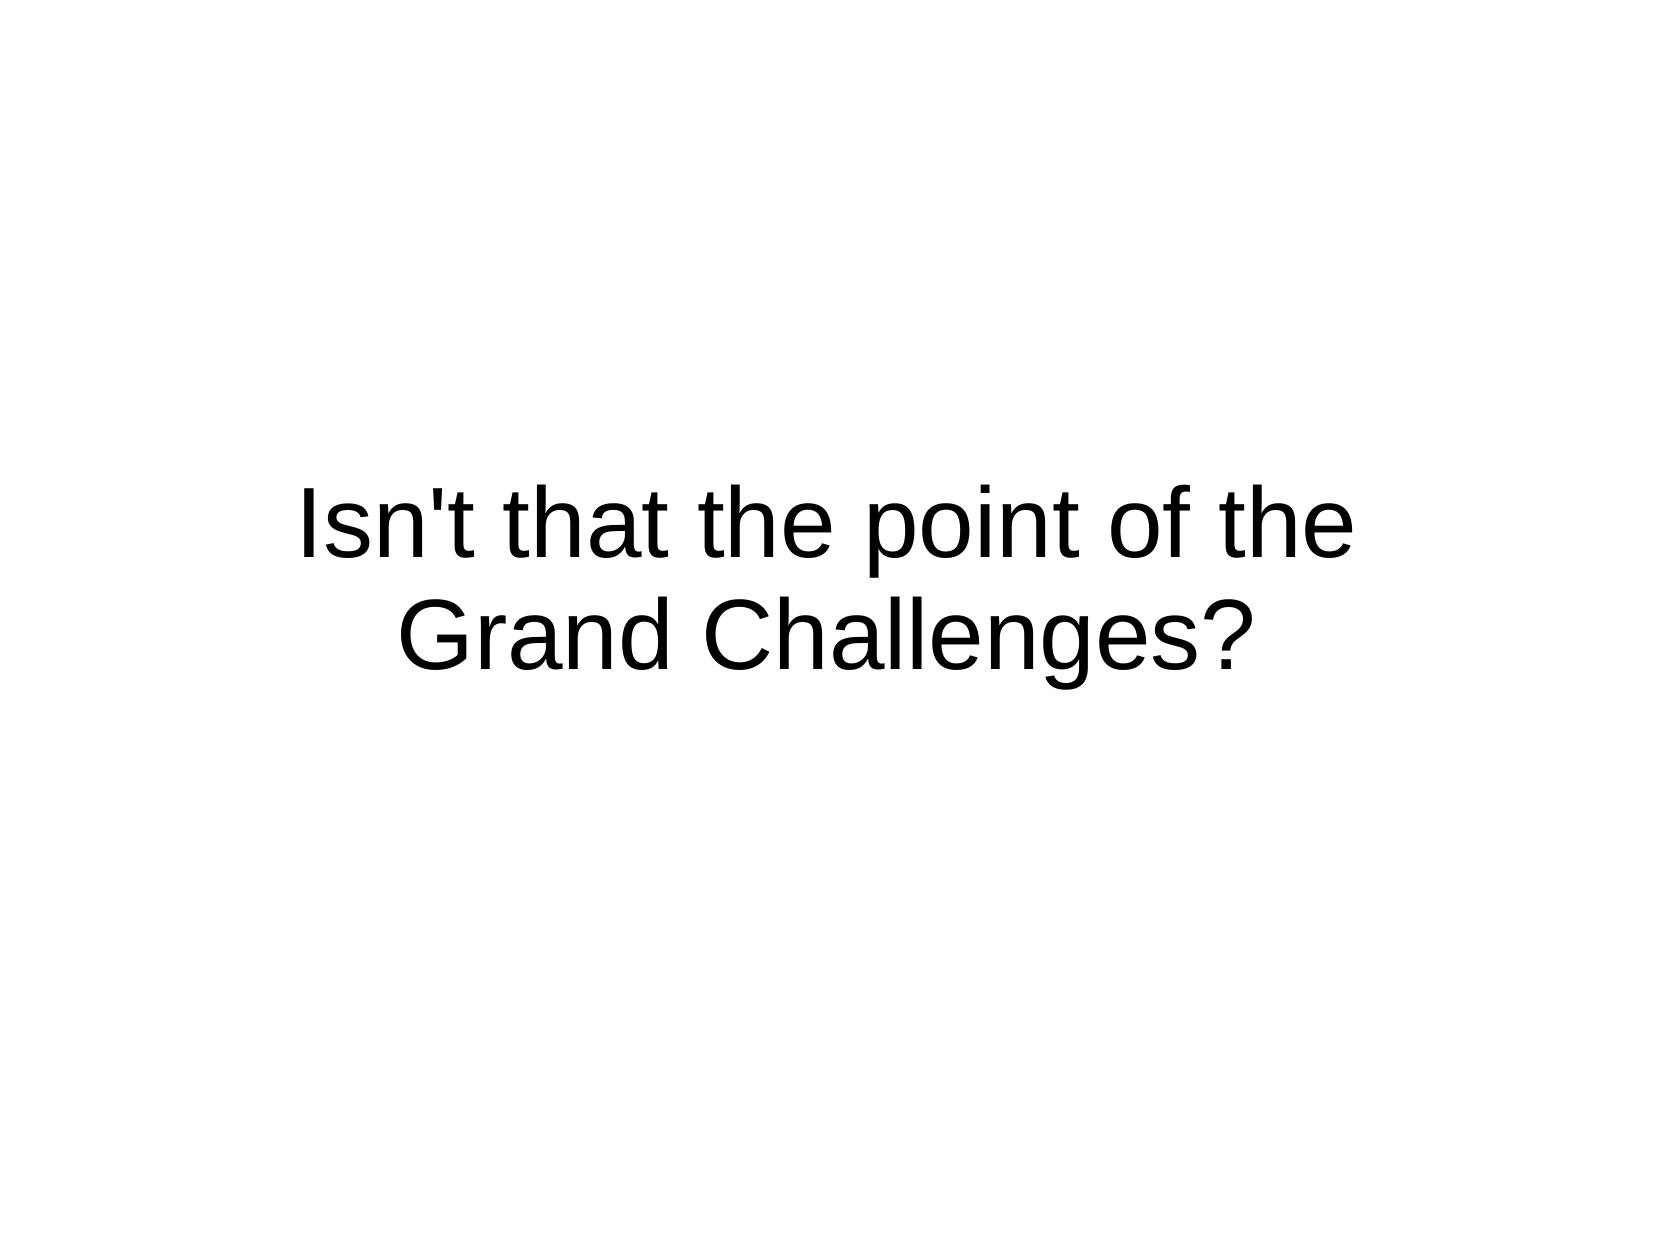

# Isn't that the point of the
Grand Challenges?